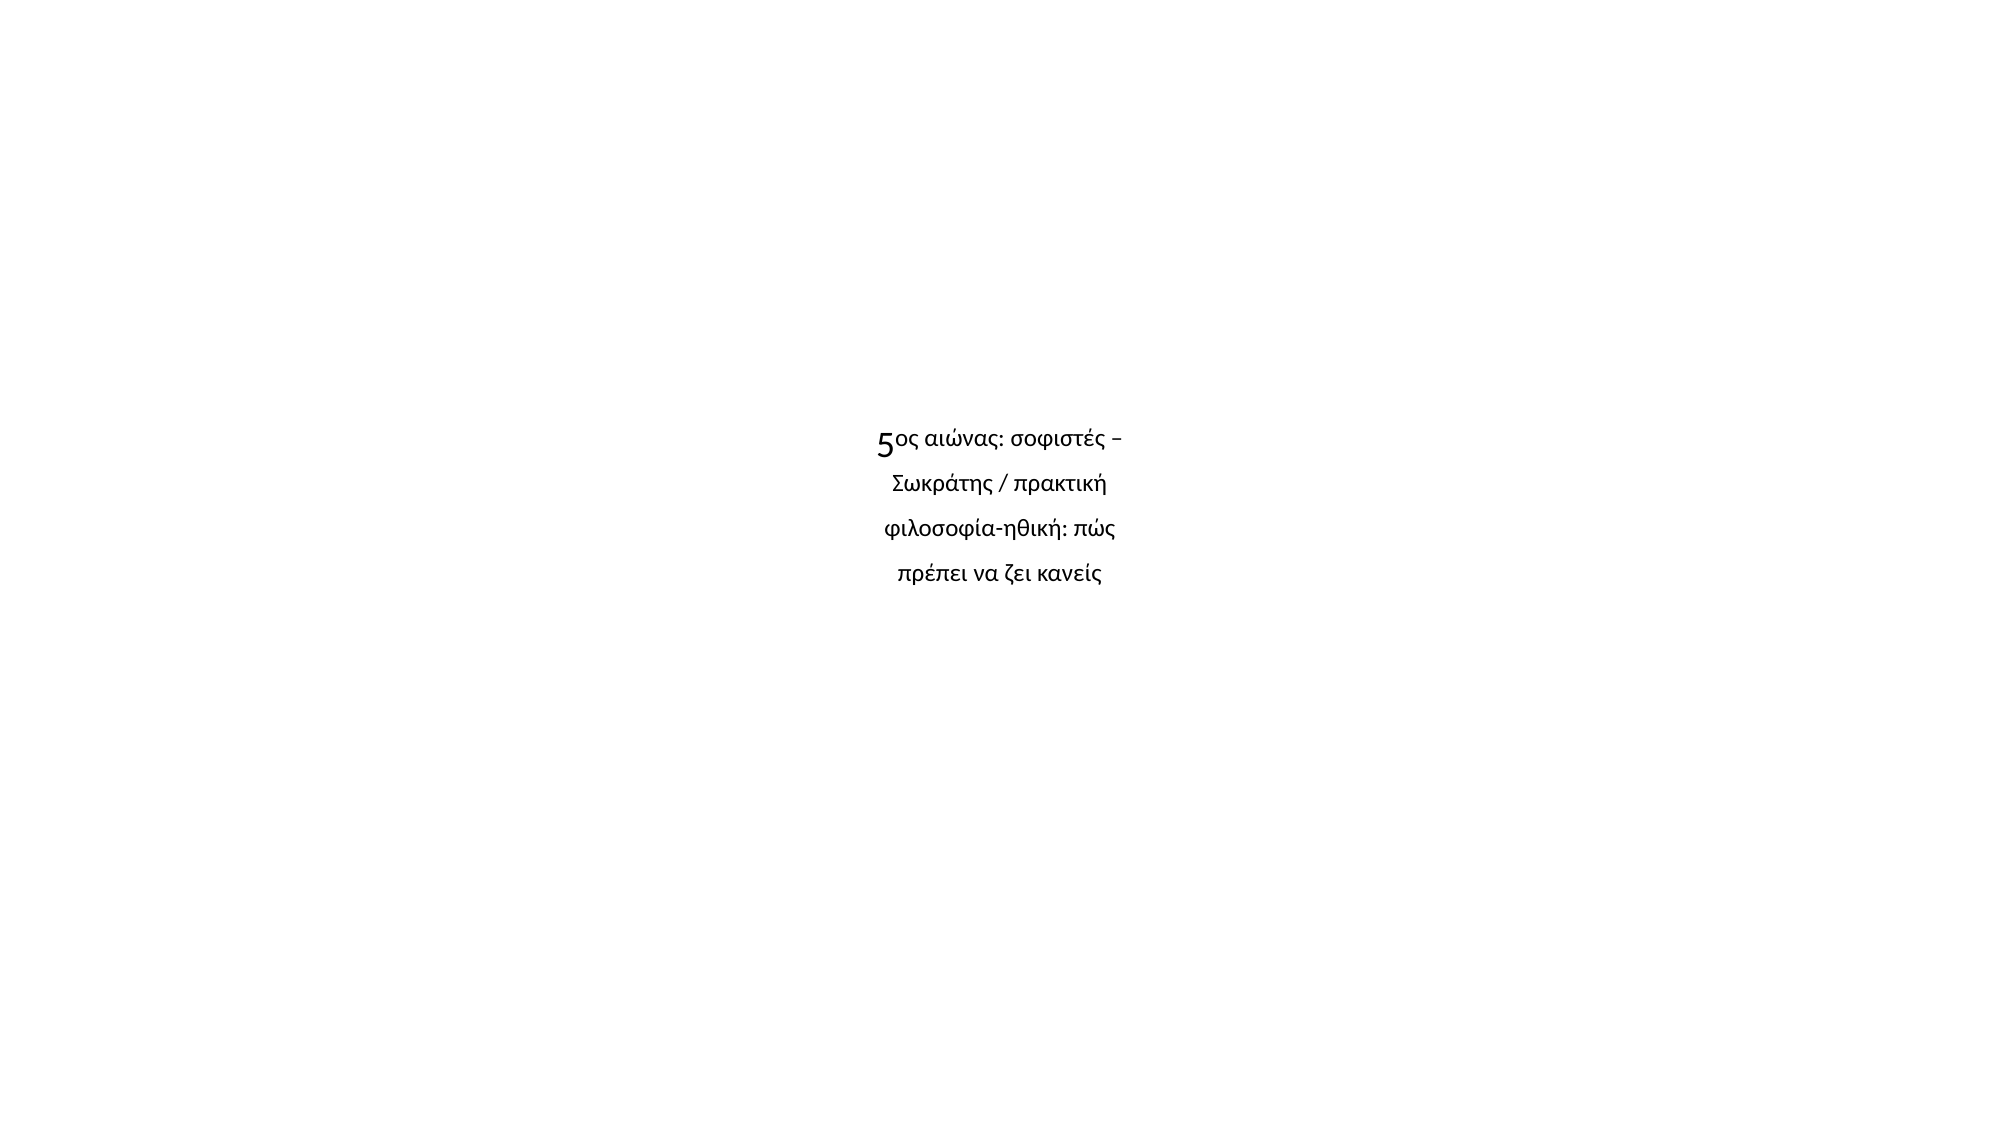

5ος αιώνας: σοφιστές – Σωκράτης / πρακτική φιλοσοφία-ηθική: πώς πρέπει να ζει κανείς